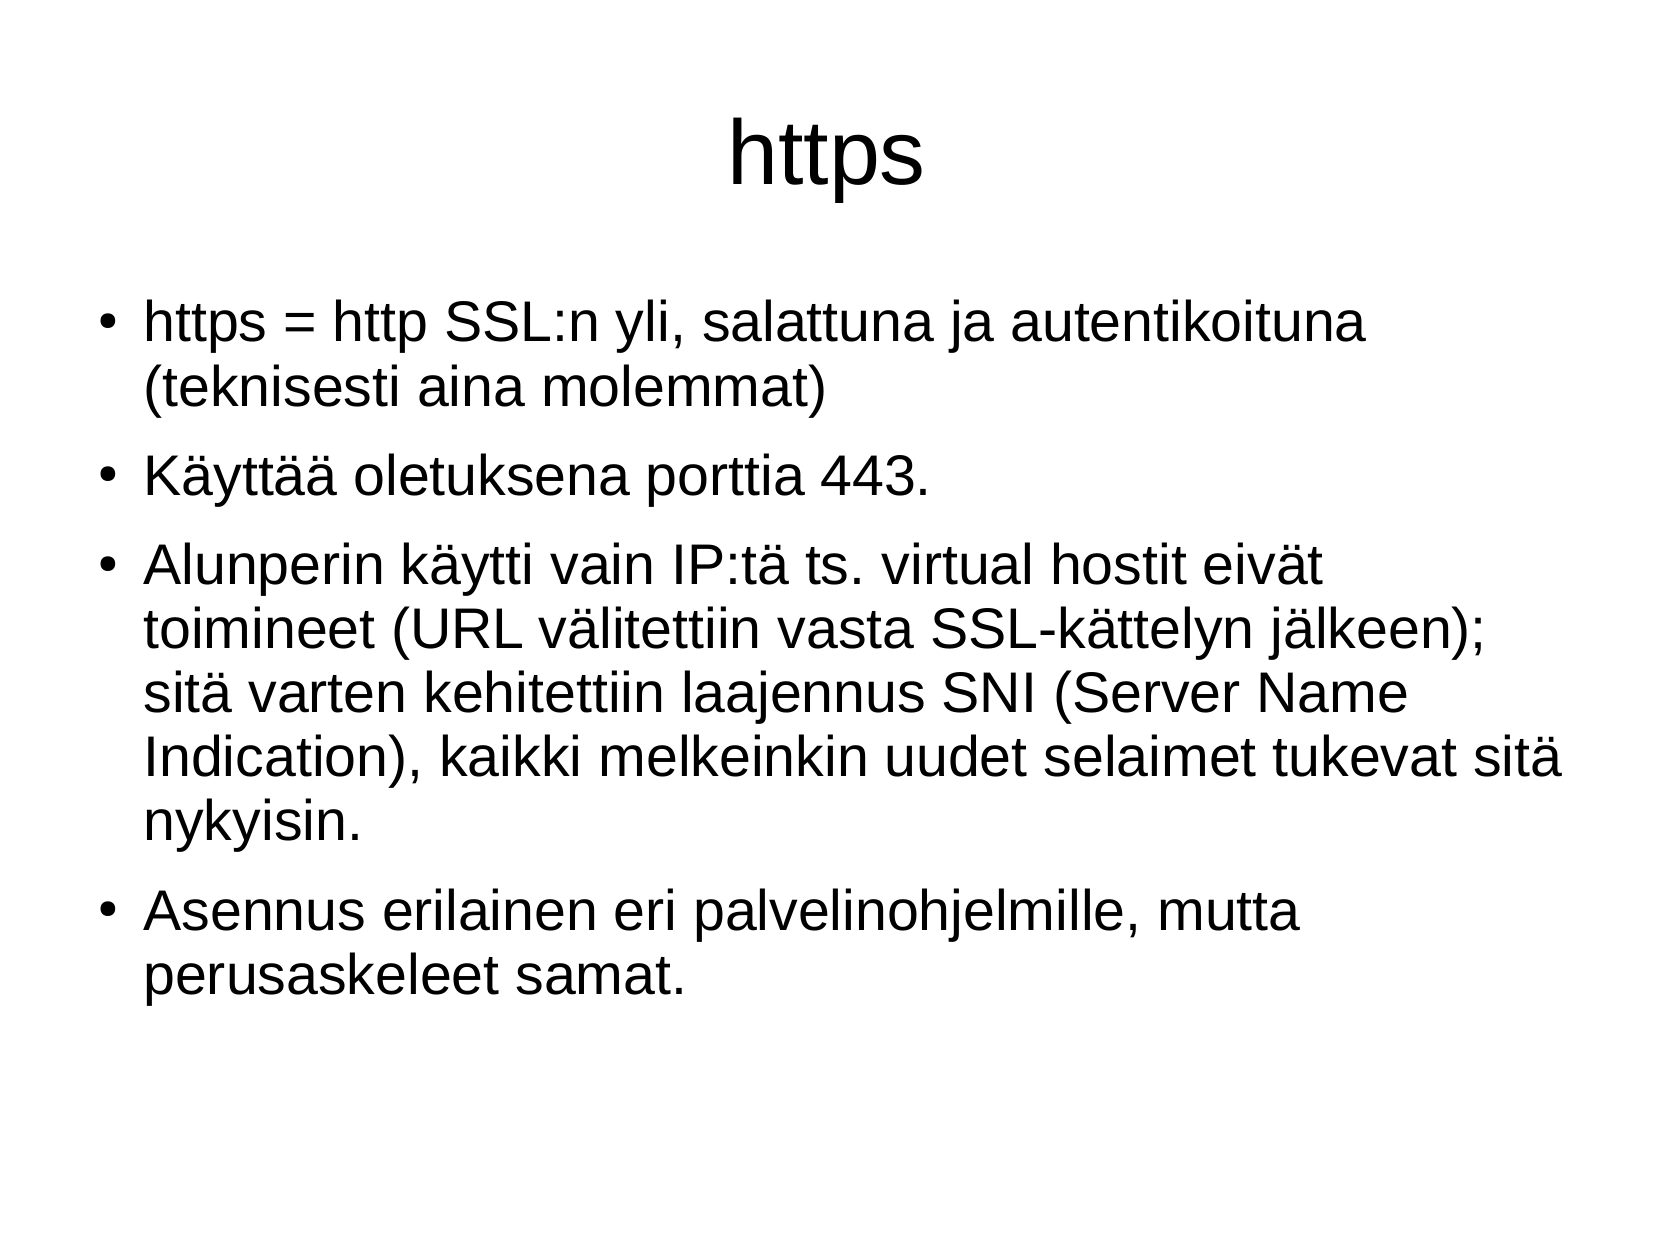

# https
https = http SSL:n yli, salattuna ja autentikoituna (teknisesti aina molemmat)
Käyttää oletuksena porttia 443.
Alunperin käytti vain IP:tä ts. virtual hostit eivät toimineet (URL välitettiin vasta SSL-kättelyn jälkeen); sitä varten kehitettiin laajennus SNI (Server Name Indication), kaikki melkeinkin uudet selaimet tukevat sitä nykyisin.
Asennus erilainen eri palvelinohjelmille, mutta perusaskeleet samat.